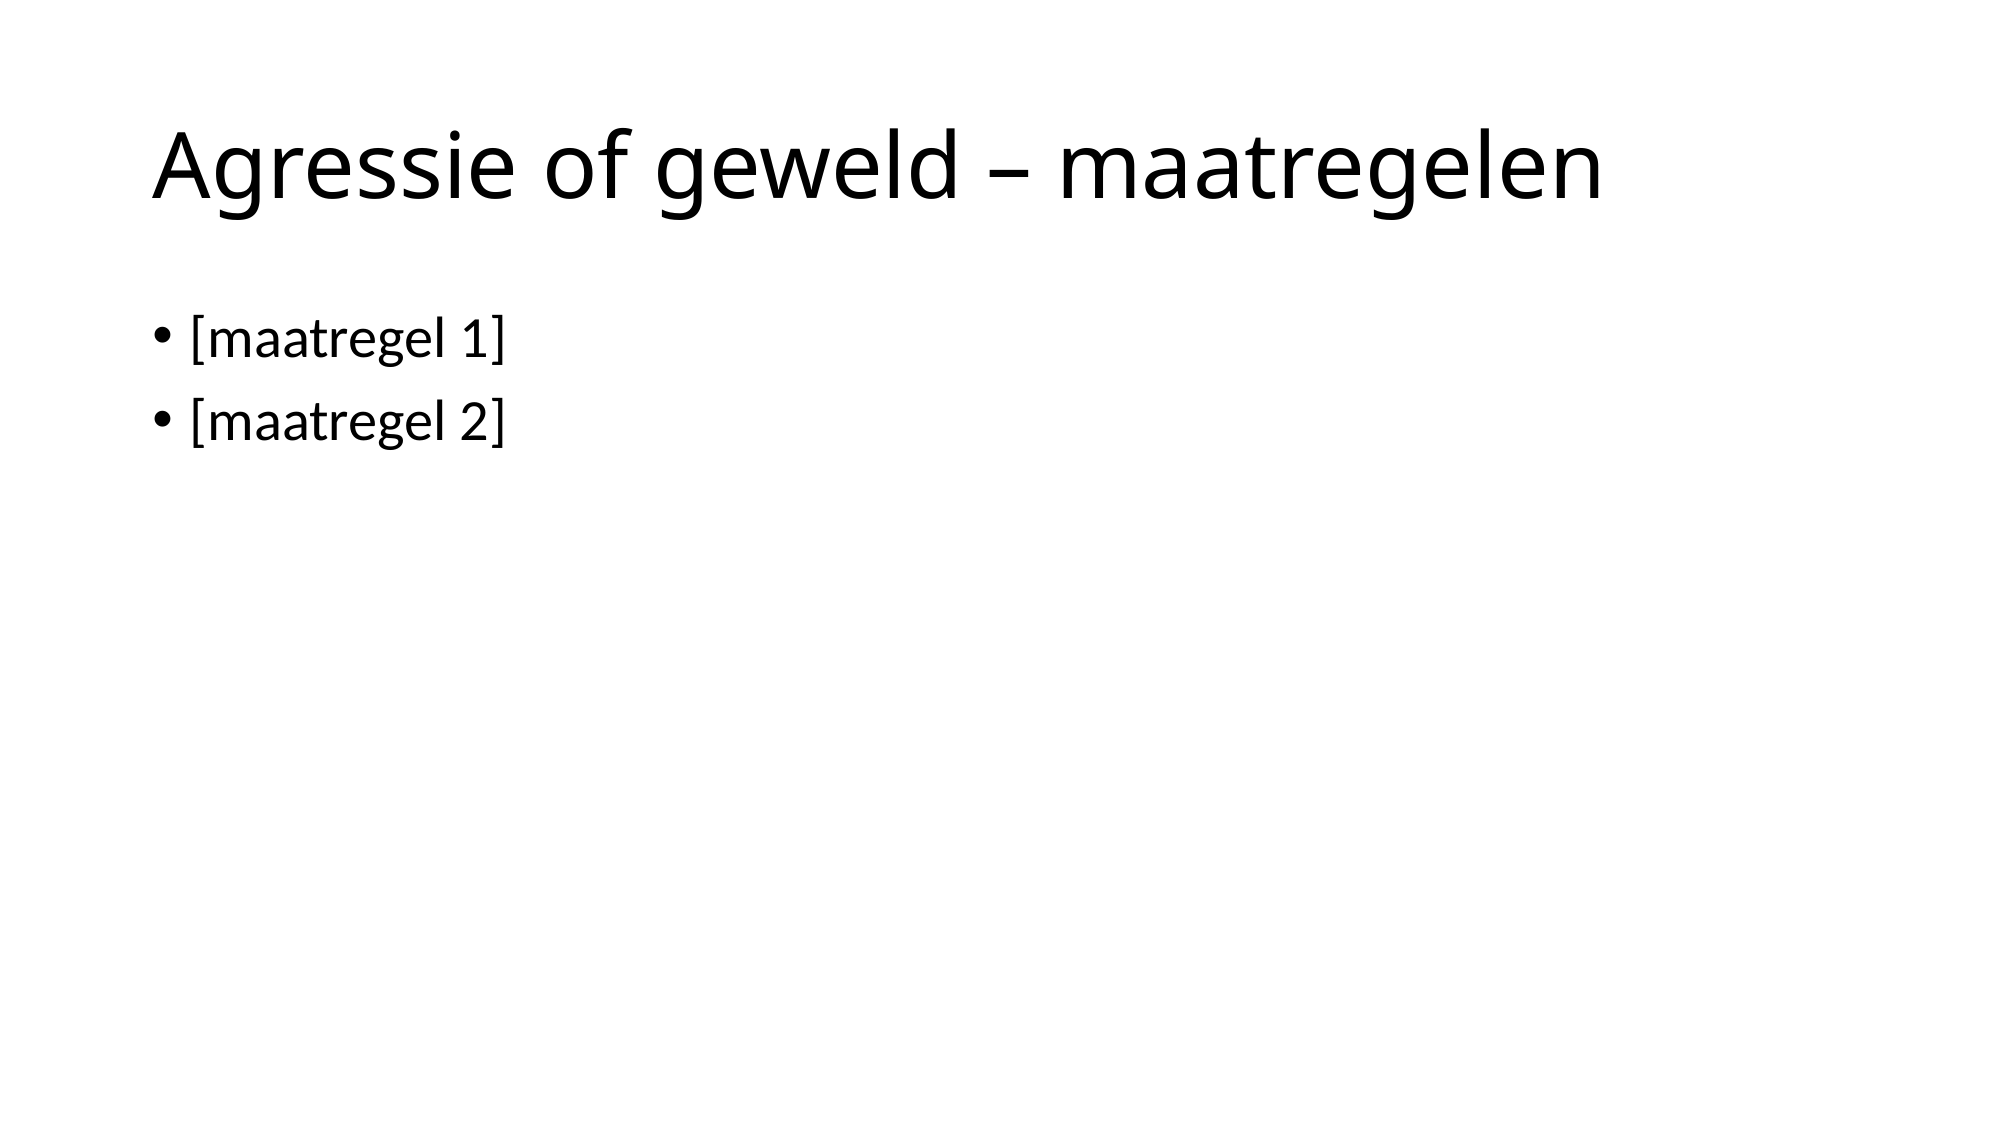

# Agressie of geweld – maatregelen
[maatregel 1]
[maatregel 2]